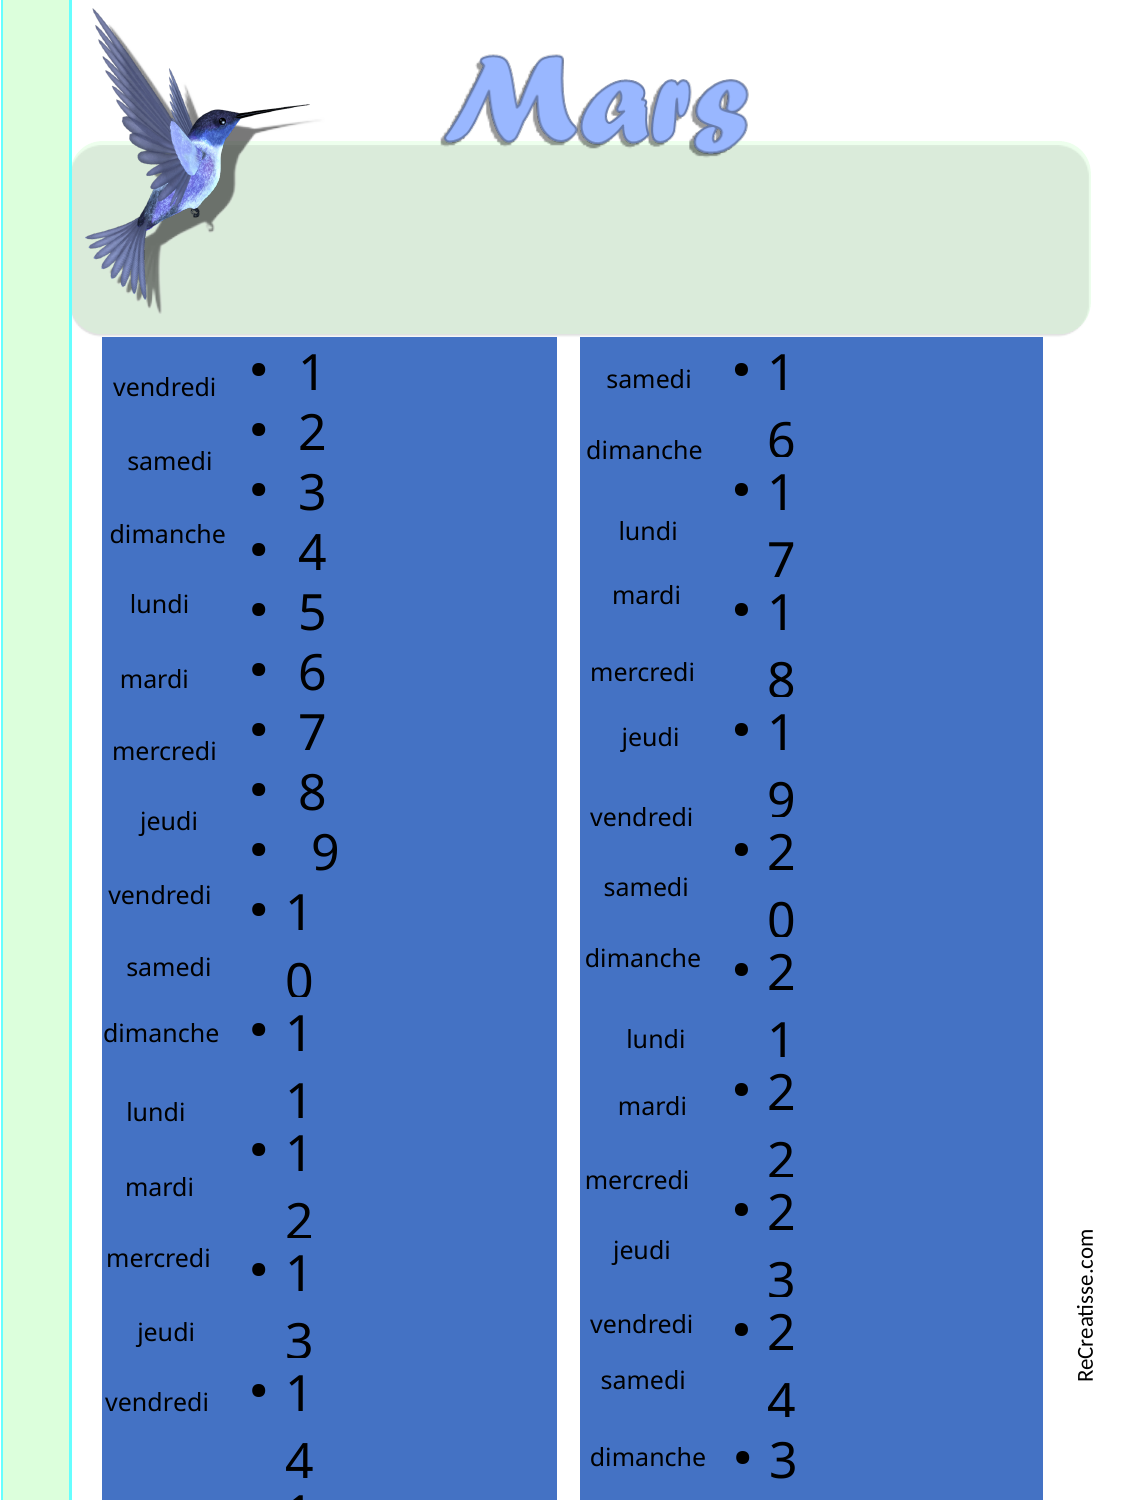

| | 1 | |
| --- | --- | --- |
| | 2 | |
| | 3 | |
| | 4 | |
| | 5 | |
| | 6 | |
| | 7 | |
| | 8 | |
| | 9 | |
| | 10 | |
| | 11 | |
| | 12 | |
| | 13 | |
| | 14 | |
| | 15 | |
| | 16 | |
| --- | --- | --- |
| | 17 | |
| | 18 | |
| | 19 | |
| | 20 | |
| | 21 | |
| | 22 | |
| | 23 | |
| | 24 | |
| | 25 | |
| | 26 | |
| | 27 | |
| | 28 | |
| | 29 | |
| | 30 | |
samedi
vendredi
dimanche
samedi
lundi
dimanche
mardi
lundi
mercredi
mardi
jeudi
mercredi
vendredi
jeudi
samedi
vendredi
dimanche
samedi
dimanche
lundi
mardi
lundi
mercredi
mardi
jeudi
mercredi
ReCreatisse.com
vendredi
jeudi
samedi
vendredi
| | 31 | |
| --- | --- | --- |
dimanche